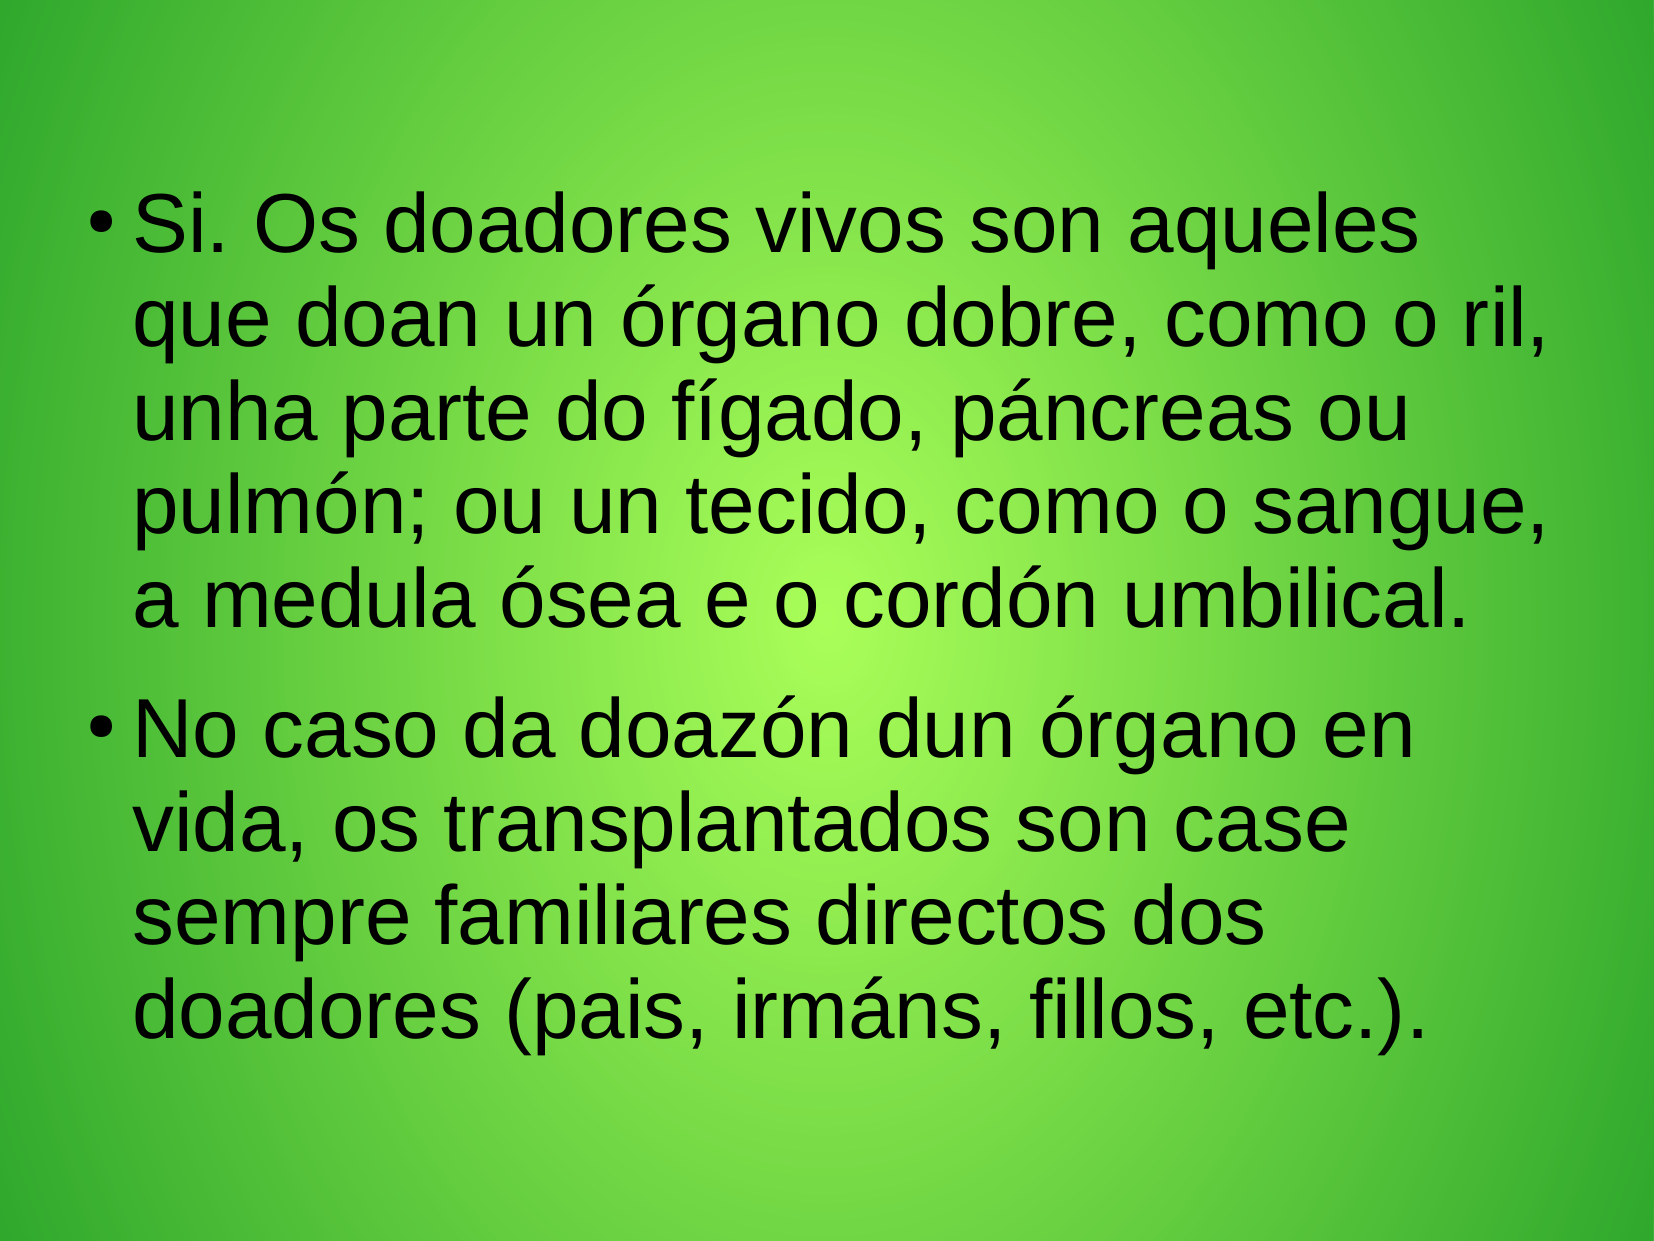

# Si. Os doadores vivos son aqueles que doan un órgano dobre, como o ril, unha parte do fígado, páncreas ou pulmón; ou un tecido, como o sangue, a medula ósea e o cordón umbilical.
No caso da doazón dun órgano en vida, os transplantados son case sempre familiares directos dos doadores (pais, irmáns, fillos, etc.).